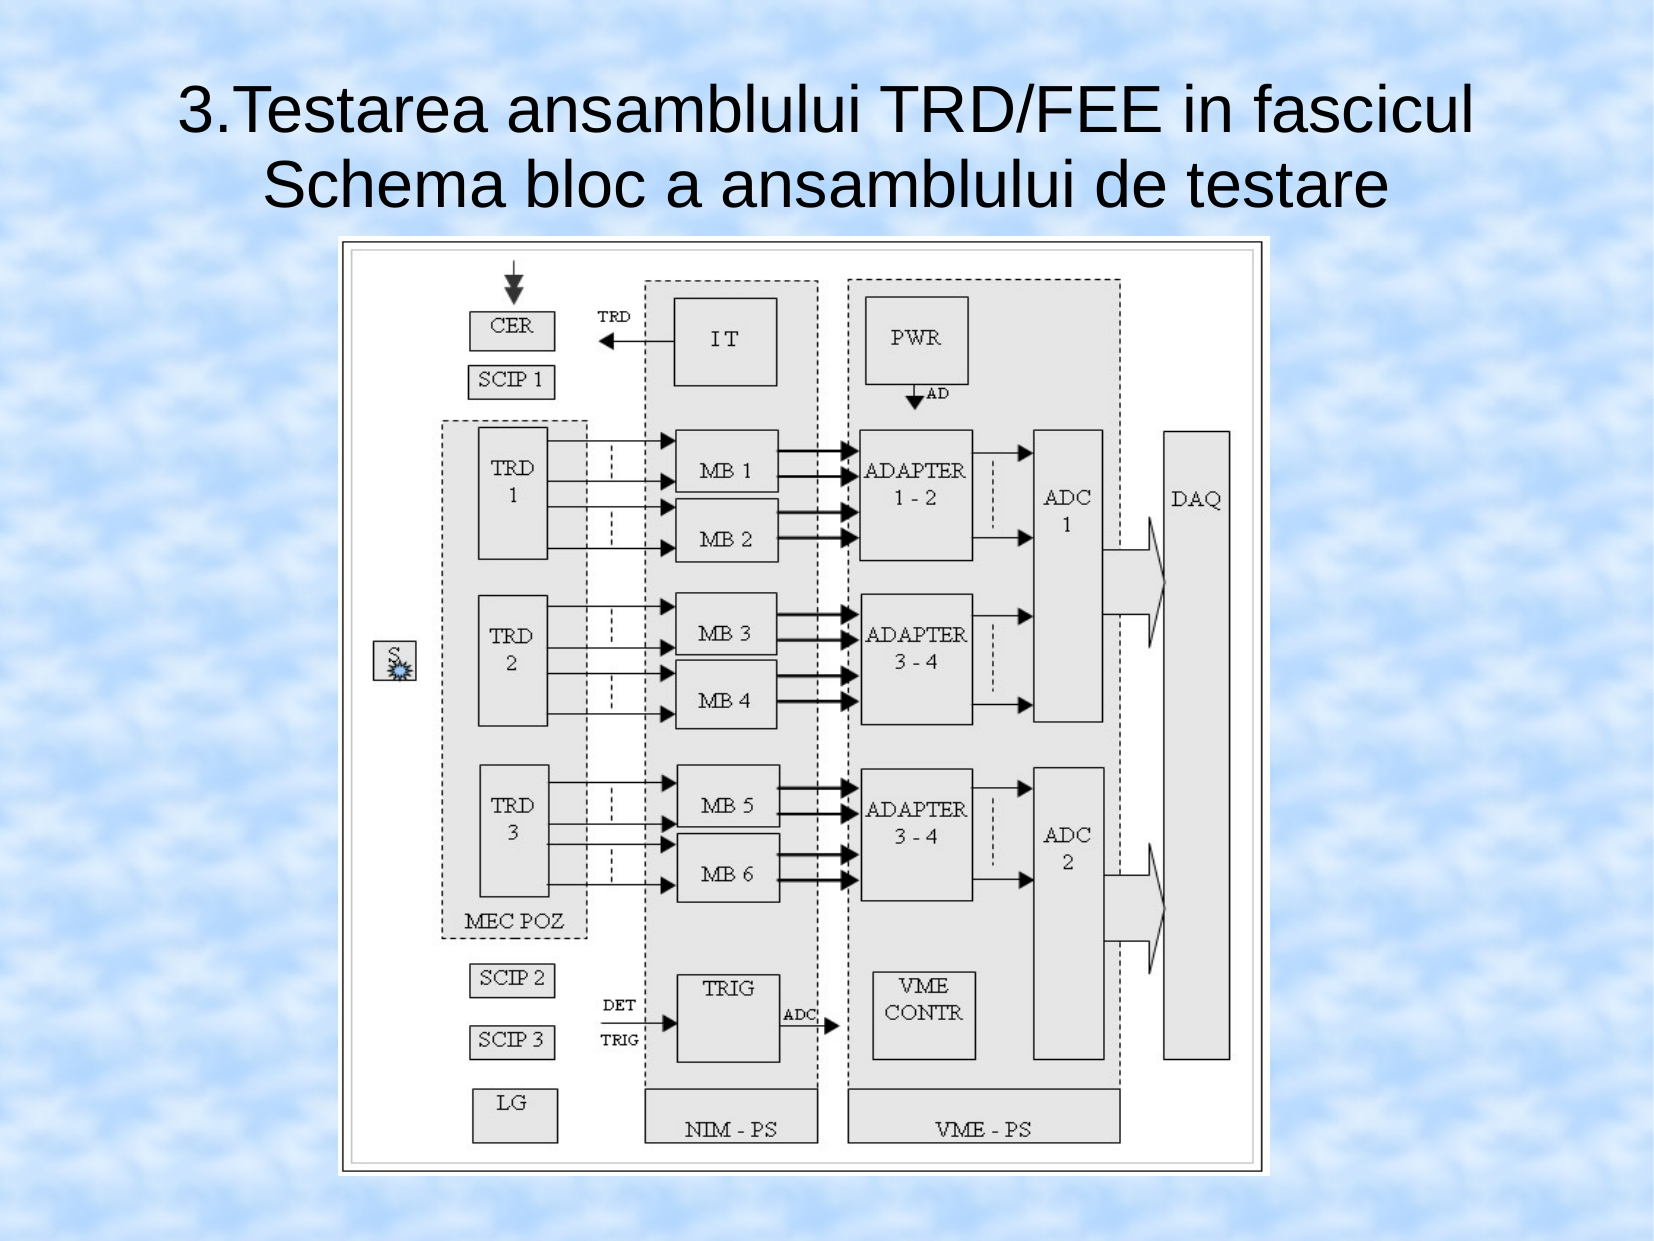

# 3.Testarea ansamblului TRD/FEE in fascicul Schema bloc a ansamblului de testare